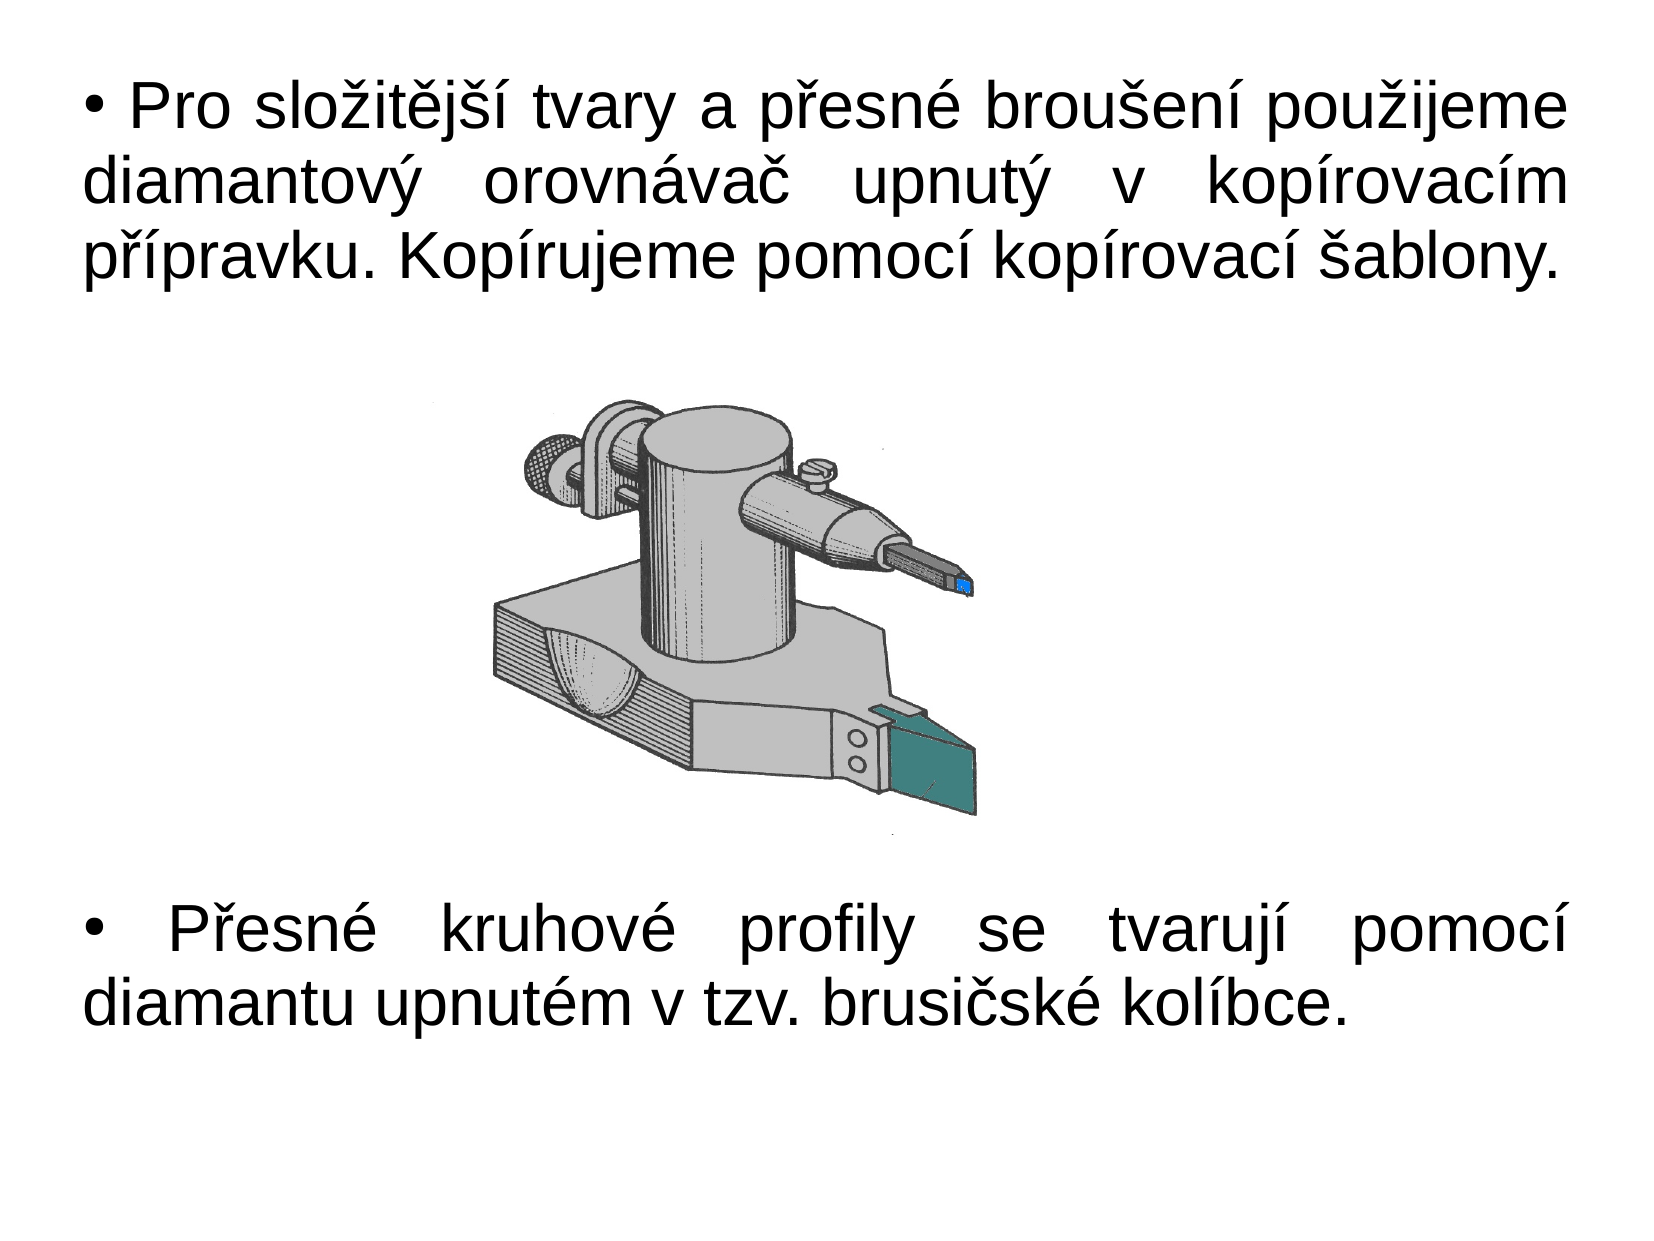

# Pro složitější tvary a přesné broušení použijeme diamantový orovnávač upnutý v kopírovacím přípravku. Kopírujeme pomocí kopírovací šablony.
 Přesné kruhové profily se tvarují pomocí diamantu upnutém v tzv. brusičské kolíbce.